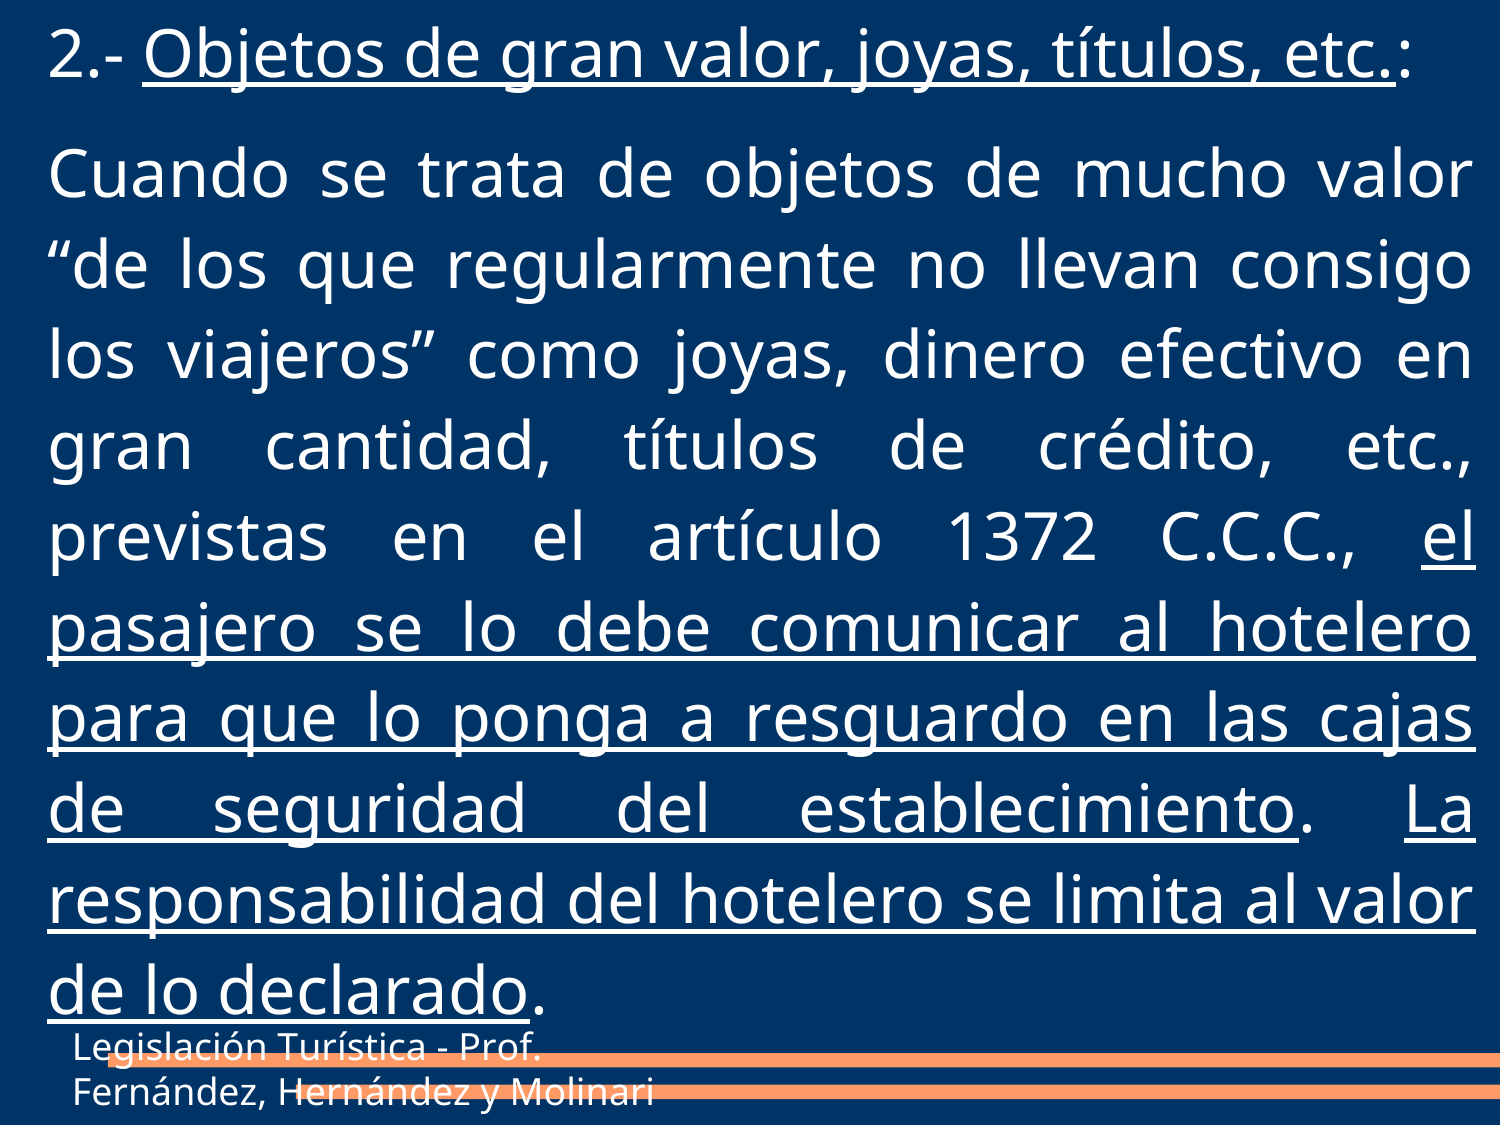

# 2.- Objetos de gran valor, joyas, títulos, etc.:
Cuando se trata de objetos de mucho valor “de los que regularmente no llevan consigo los viajeros” como joyas, dinero efectivo en gran cantidad, títulos de crédito, etc., previstas en el artículo 1372 C.C.C., el pasajero se lo debe comunicar al hotelero para que lo ponga a resguardo en las cajas de seguridad del establecimiento. La responsabilidad del hotelero se limita al valor de lo declarado.
Legislación Turística - Prof. Fernández, Hernández y Molinari